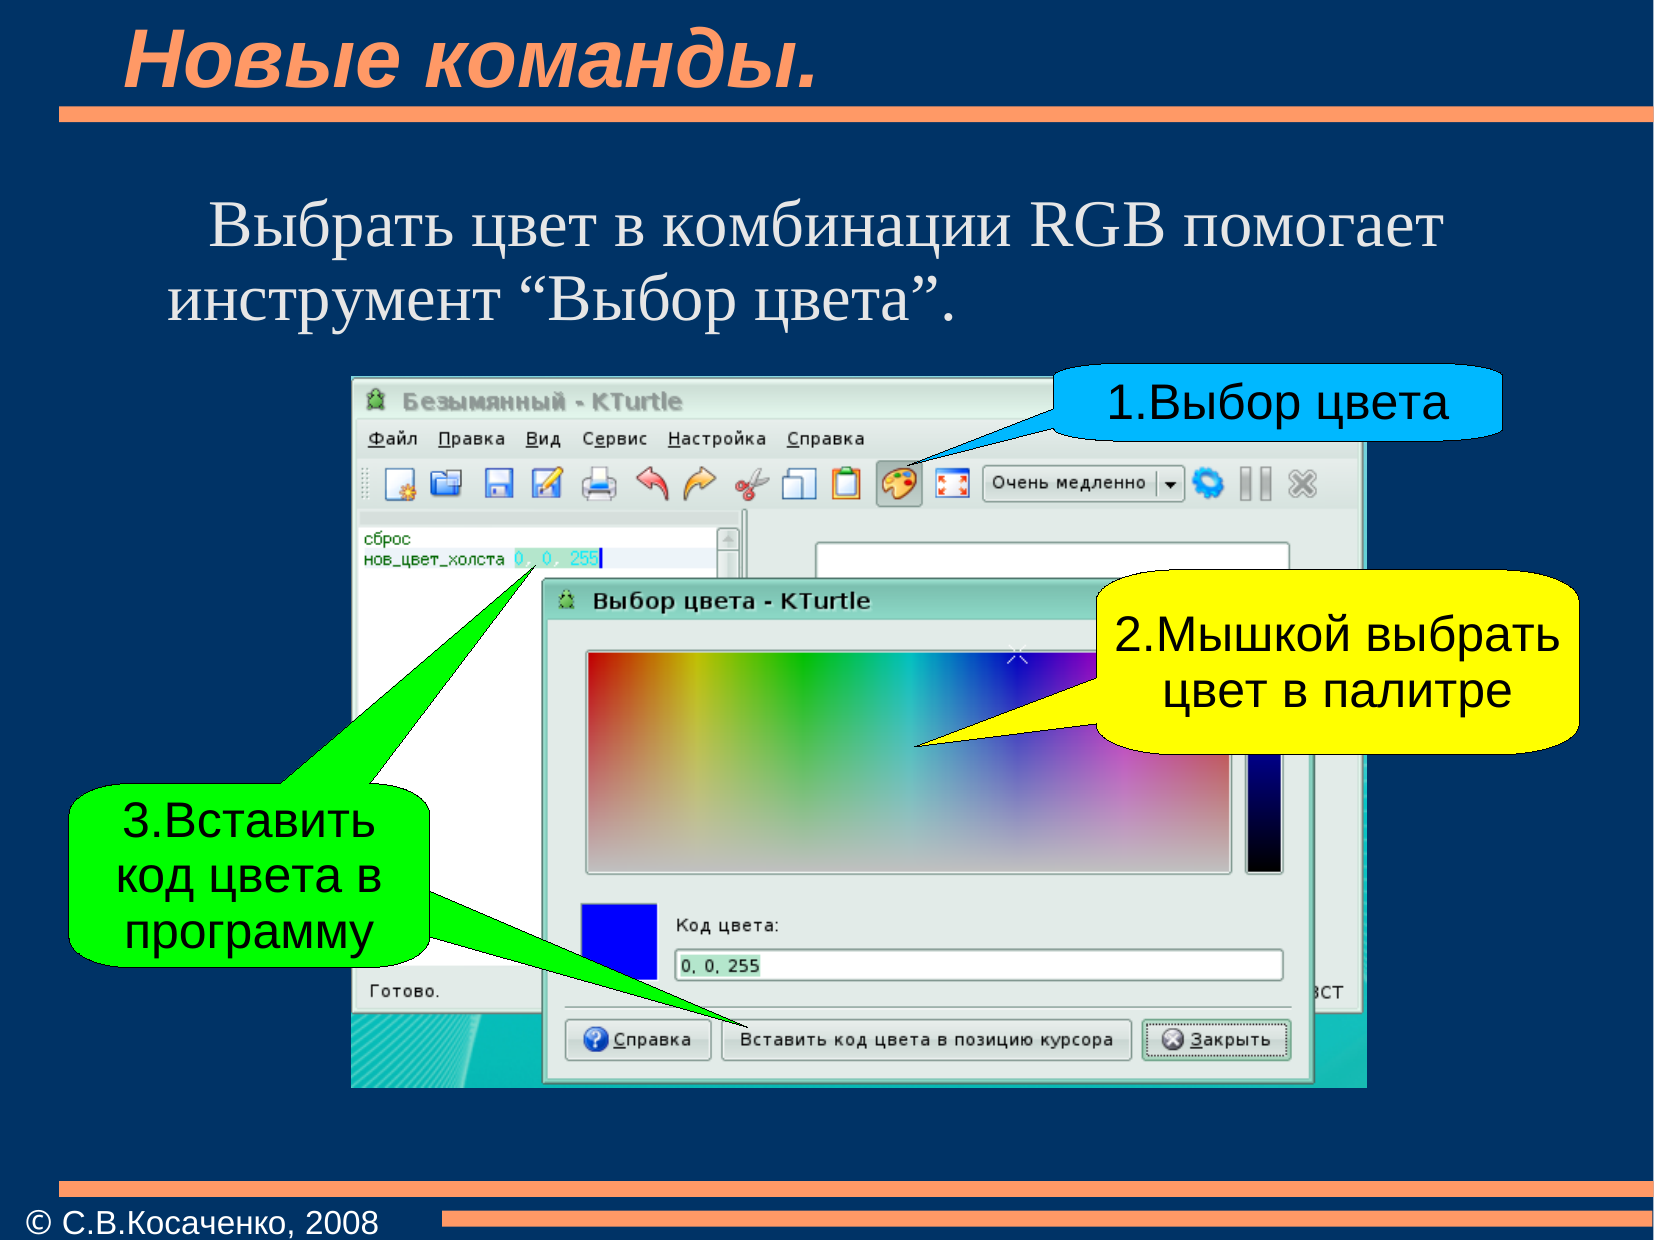

# Новые команды.
Выбрать цвет в комбинации RGB помогает инструмент “Выбор цвета”.
1.Выбор цвета
2.Мышкой выбрать цвет в палитре
Вставить код цвета в программу
3.Вставить код цвета в программу